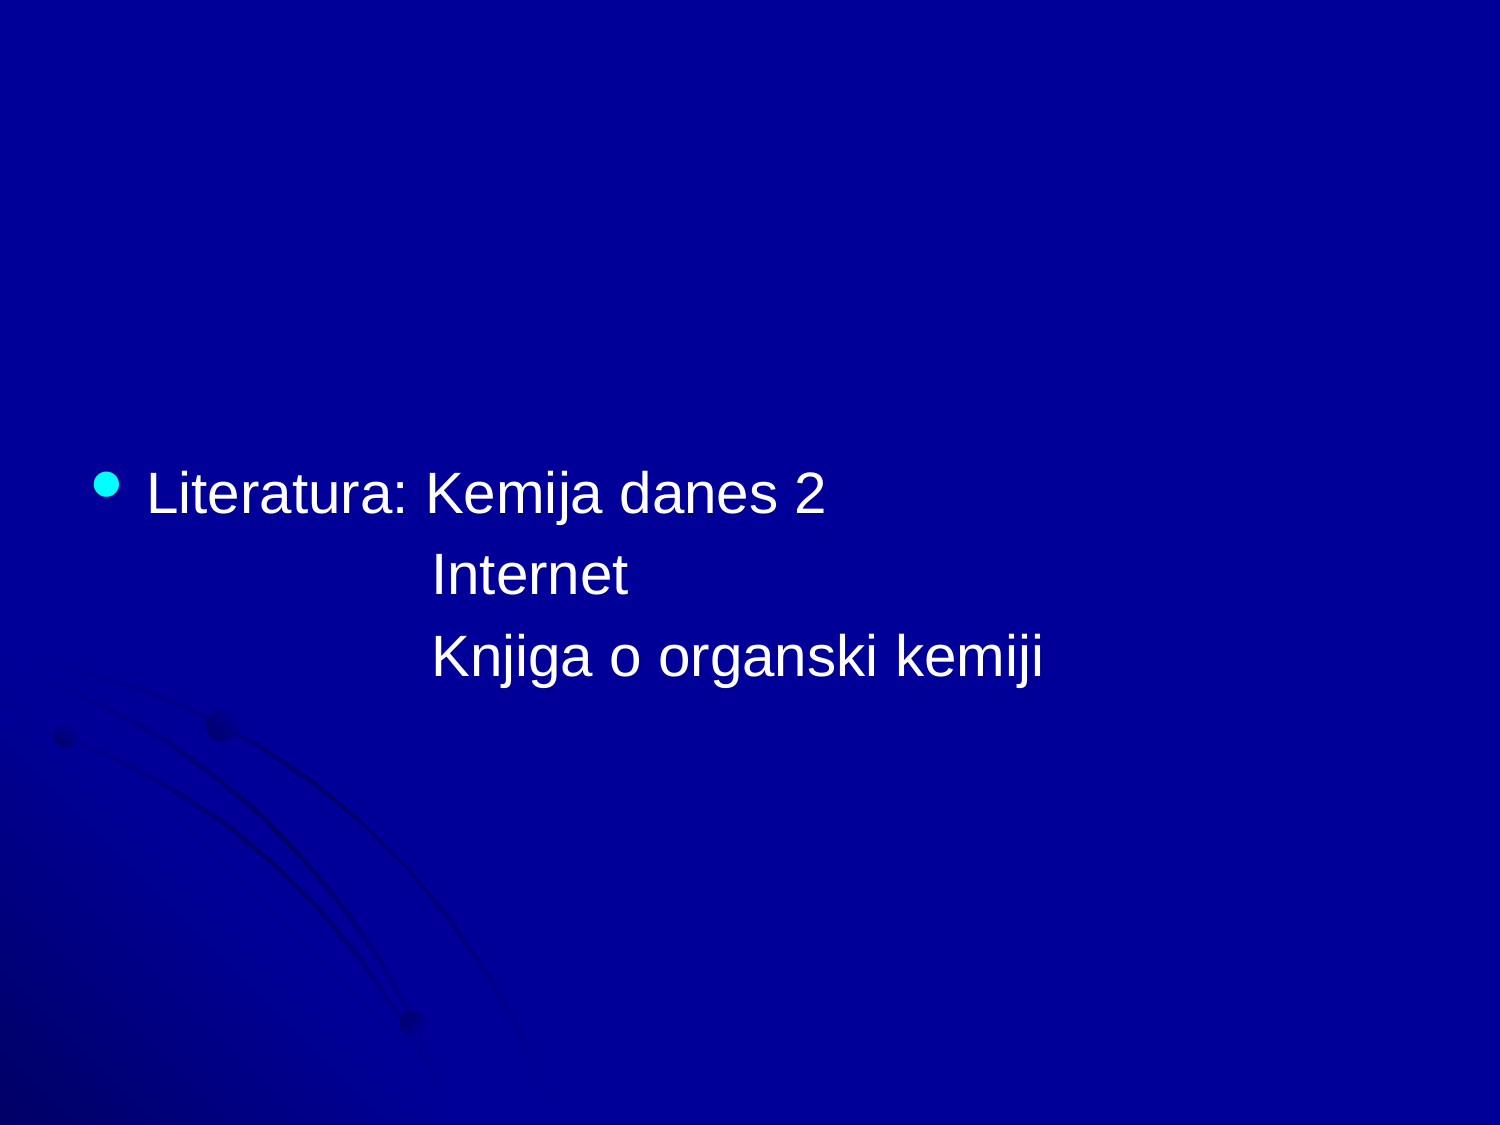

#
Literatura: Kemija danes 2
 Internet
 Knjiga o organski kemiji